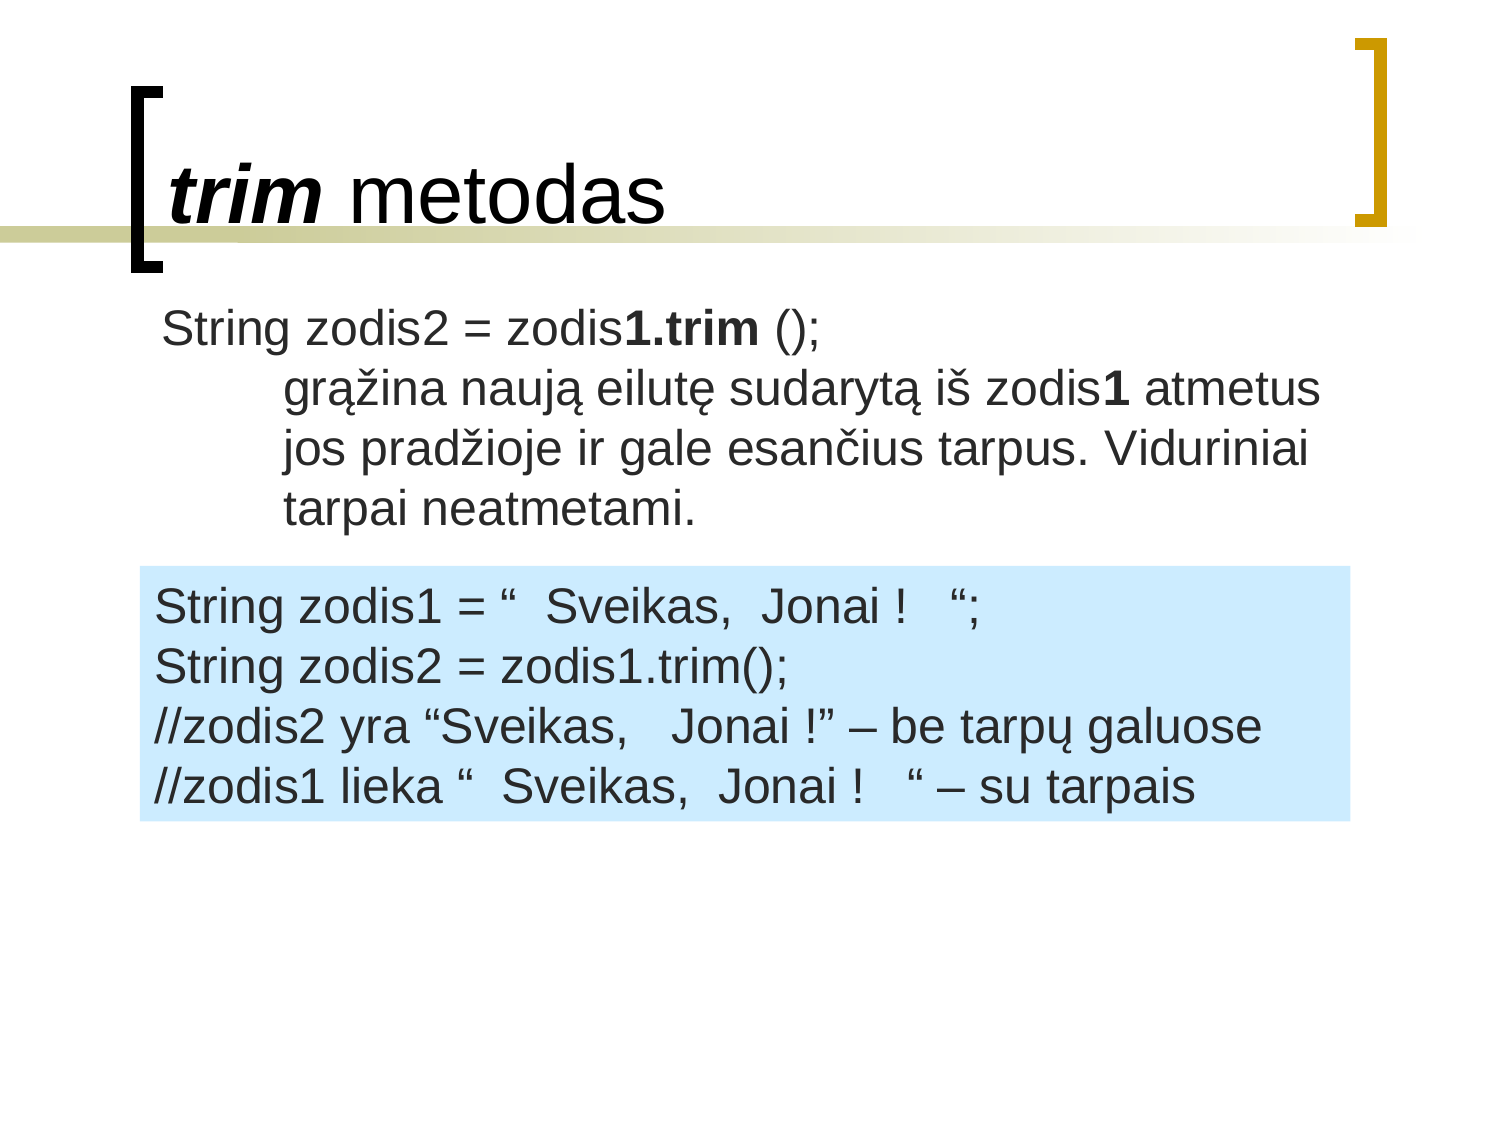

# trim metodas
String zodis2 = zodis1.trim ();
	grąžina naują eilutę sudarytą iš zodis1 atmetus jos pradžioje ir gale esančius tarpus. Viduriniai tarpai neatmetami.
String zodis1 = “ Sveikas, Jonai ! “;
String zodis2 = zodis1.trim();
//zodis2 yra “Sveikas, Jonai !” – be tarpų galuose
//zodis1 lieka “ Sveikas, Jonai ! “ – su tarpais